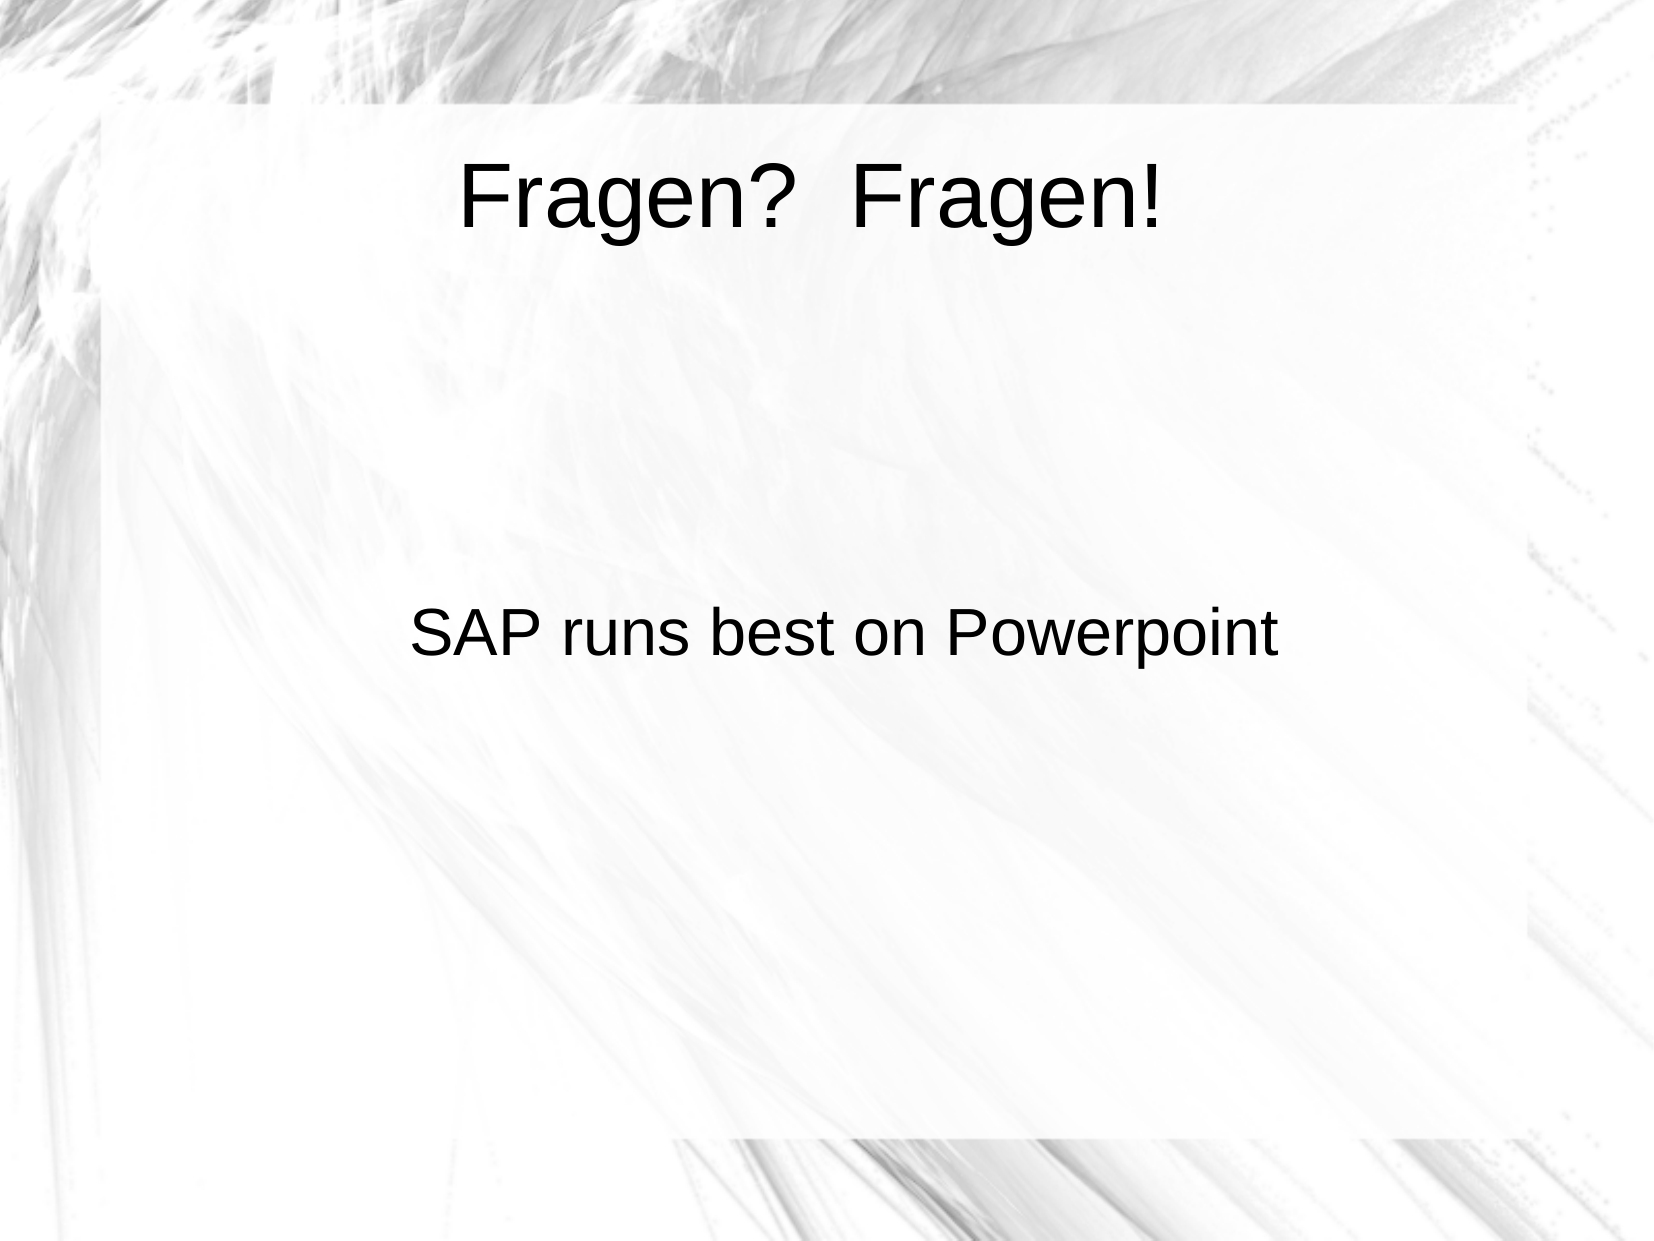

# Fragen? Fragen!
SAP runs best on Powerpoint